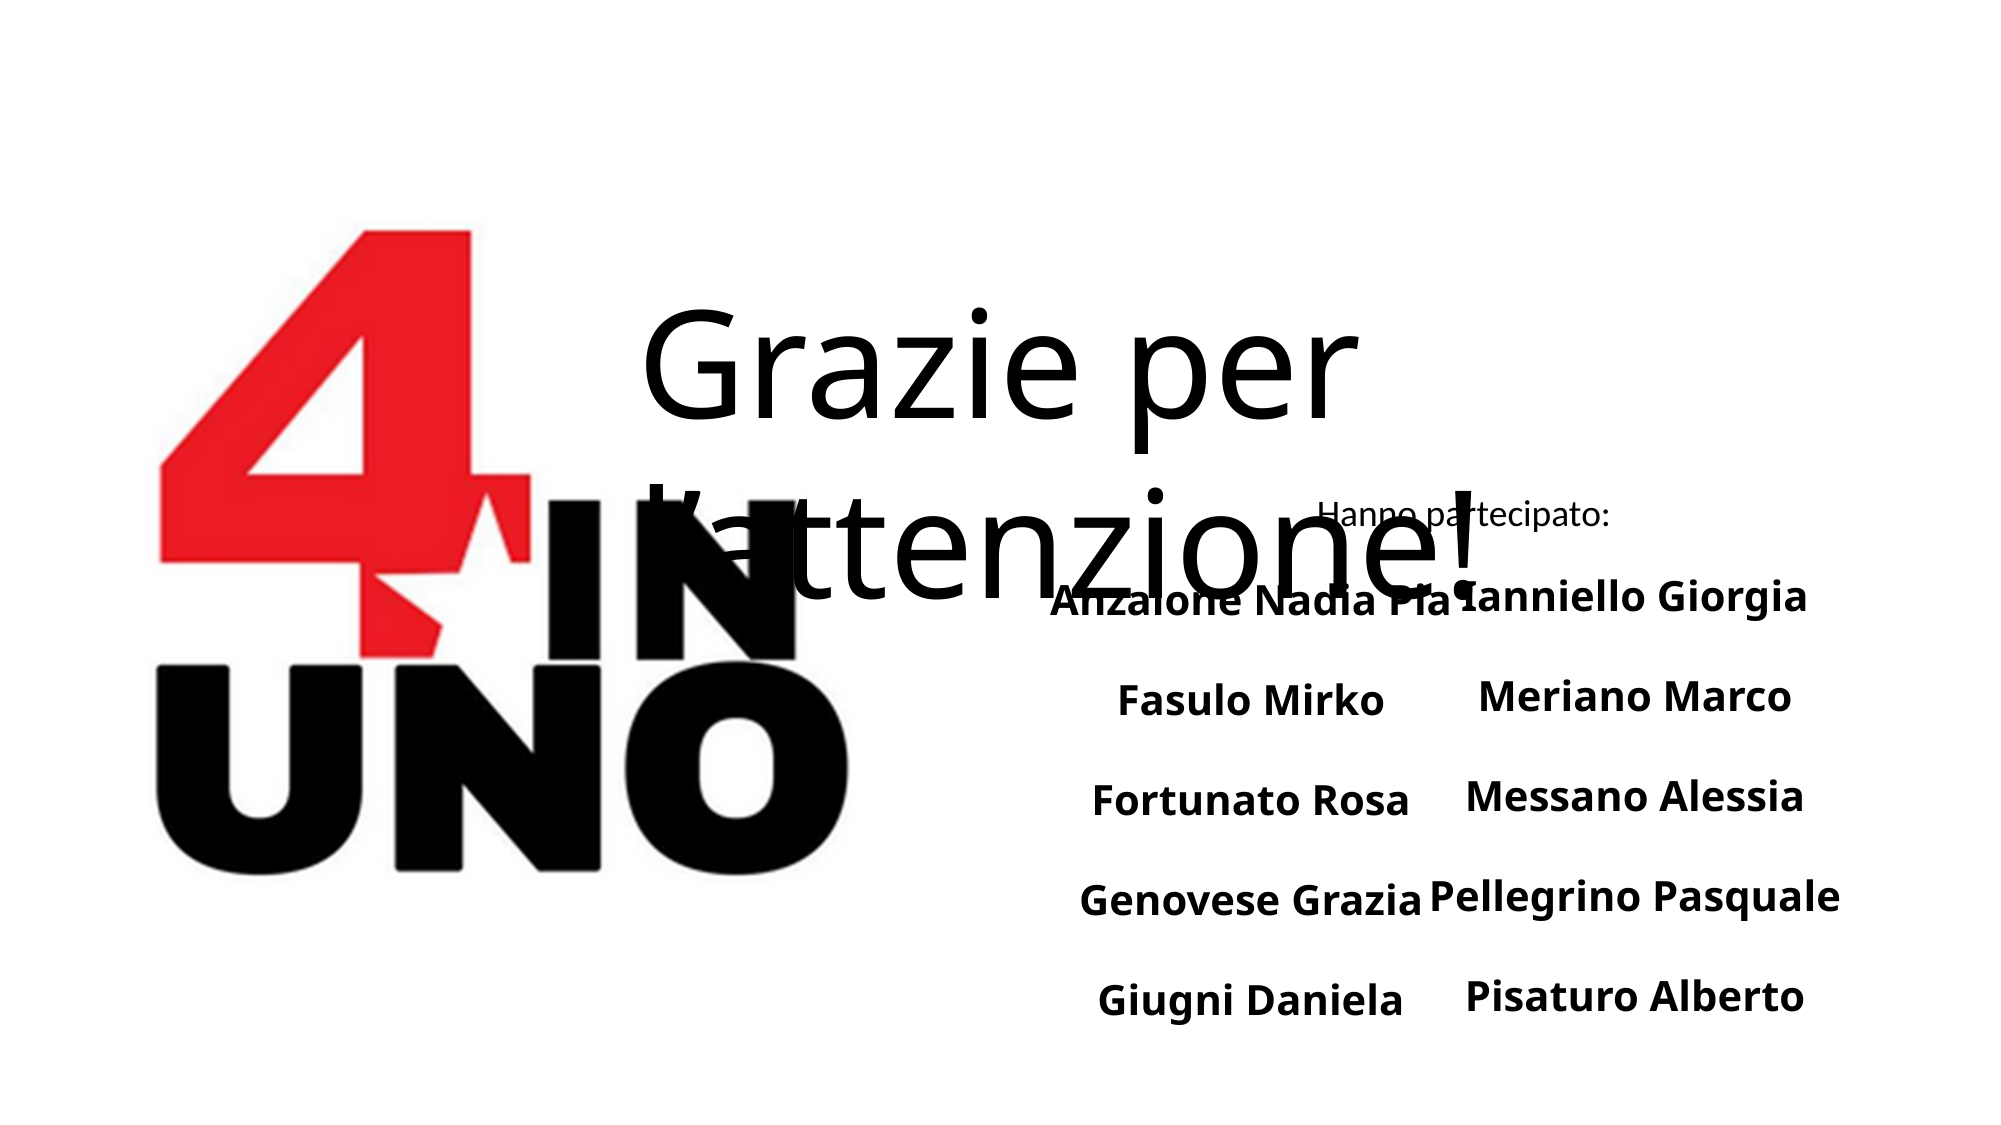

Grazie per l’attenzione!
Hanno partecipato:
Anzalone Nadia Pia
Fasulo Mirko
Fortunato Rosa
Genovese Grazia
Giugni Daniela
Ianniello Giorgia
Meriano Marco
Messano Alessia
Pellegrino Pasquale
Pisaturo Alberto